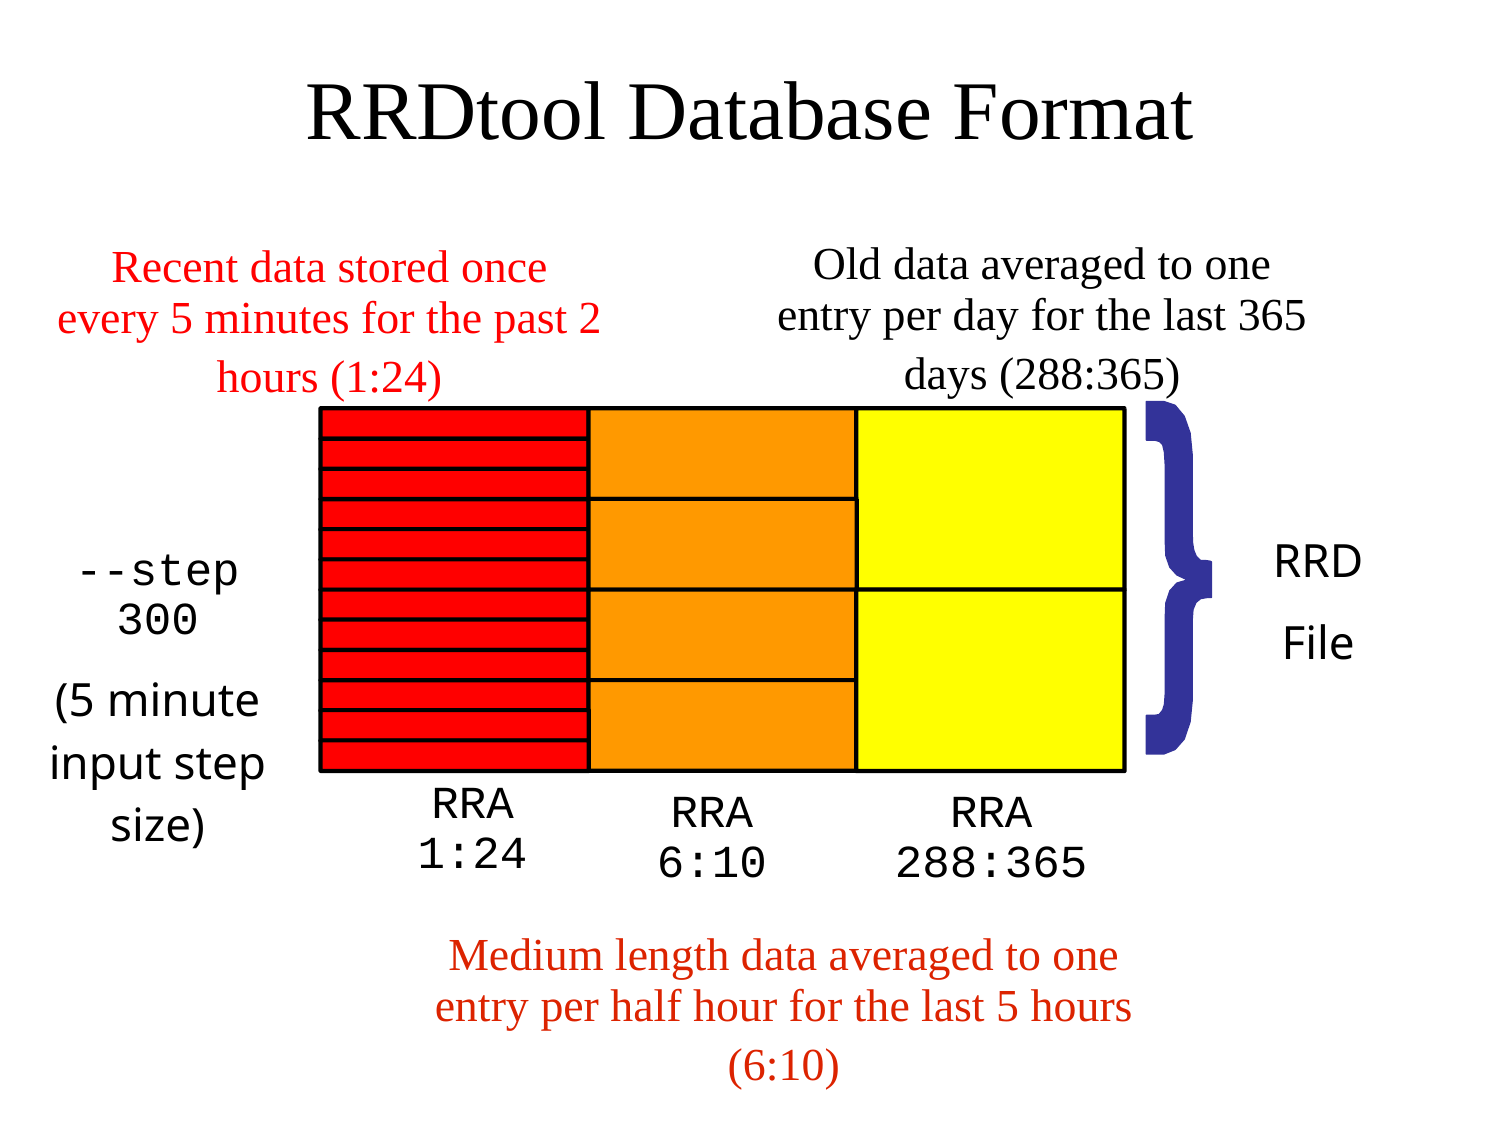

RRDtool Database Format
Old data averaged to one entry per day for the last 365 days (288:365)‏
Recent data stored once every 5 minutes for the past 2 hours (1:24)‏
RRD
File
--step 300
(5 minute input step size)‏
RRA 1:24
RRA 6:10
RRA 288:365
Medium length data averaged to one entry per half hour for the last 5 hours (6:10)‏